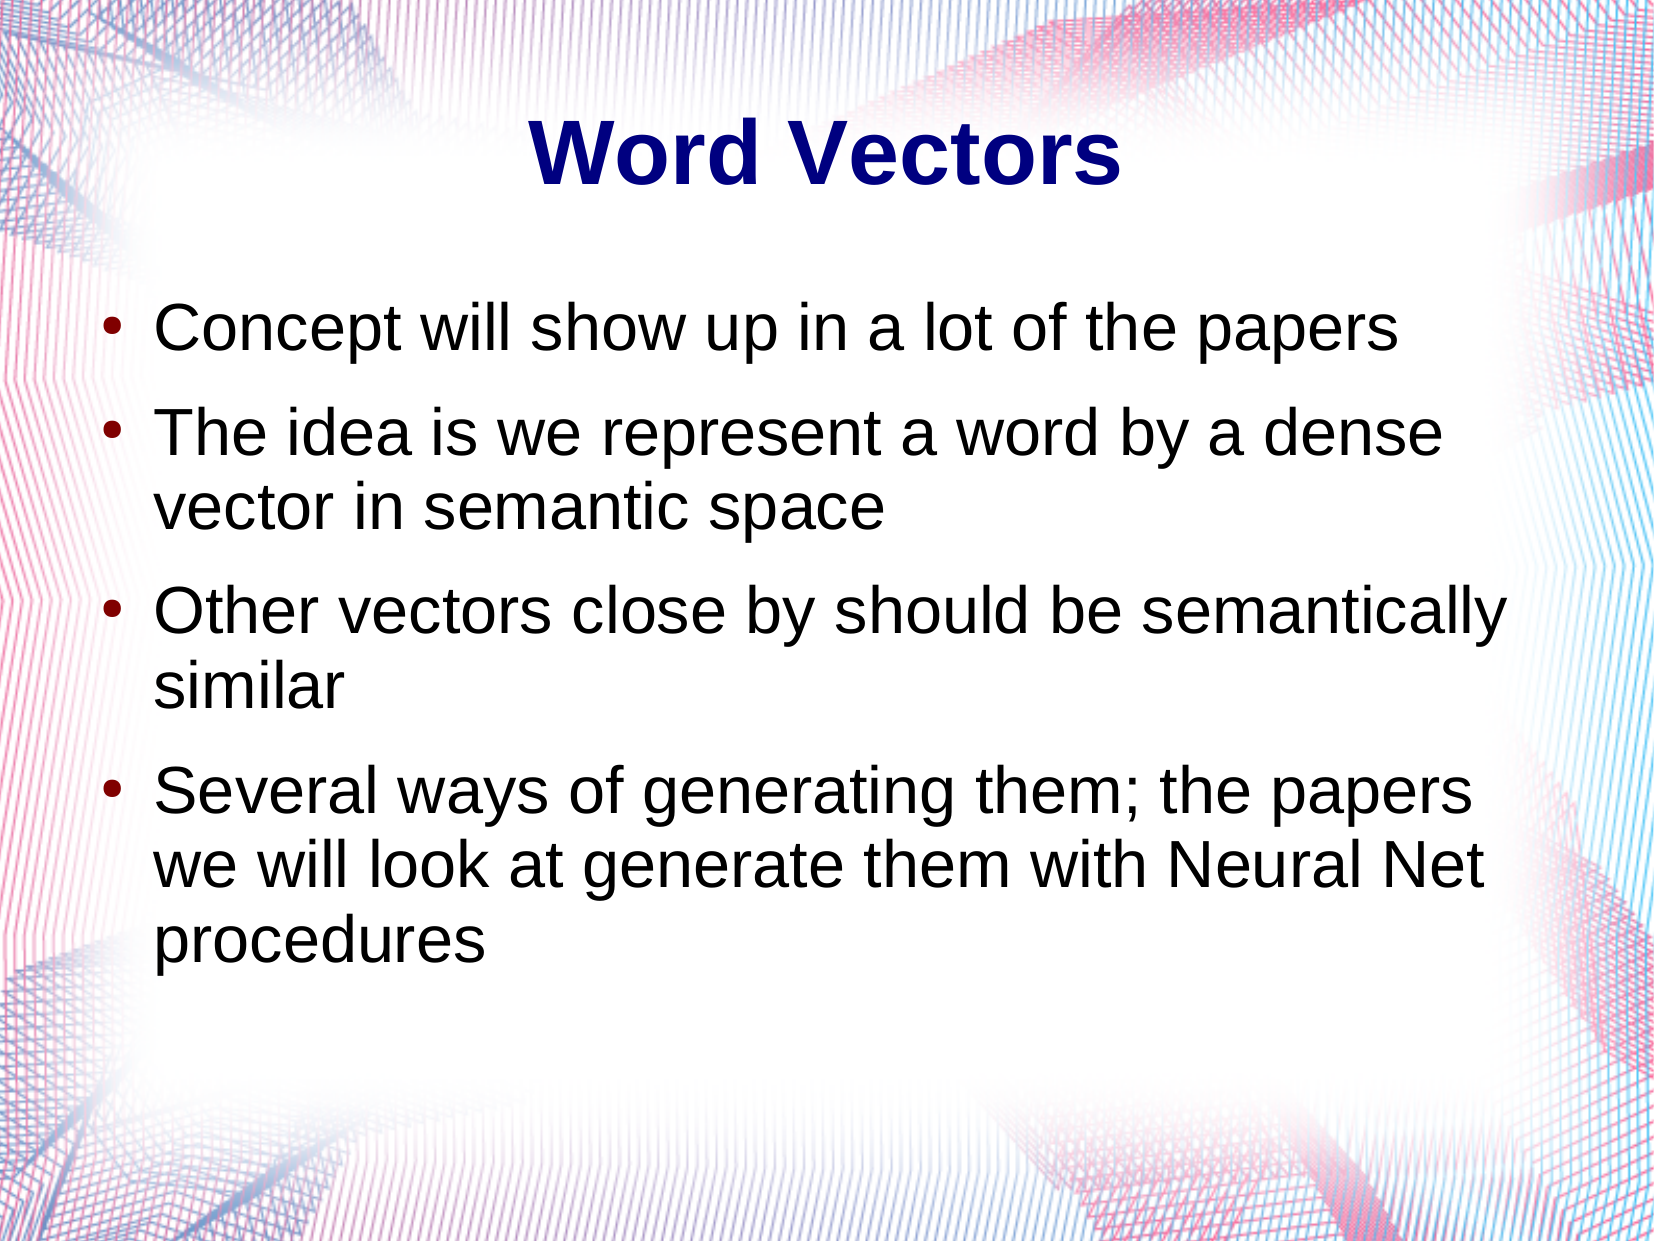

# Word Vectors
Concept will show up in a lot of the papers
The idea is we represent a word by a dense vector in semantic space
Other vectors close by should be semantically similar
Several ways of generating them; the papers we will look at generate them with Neural Net procedures